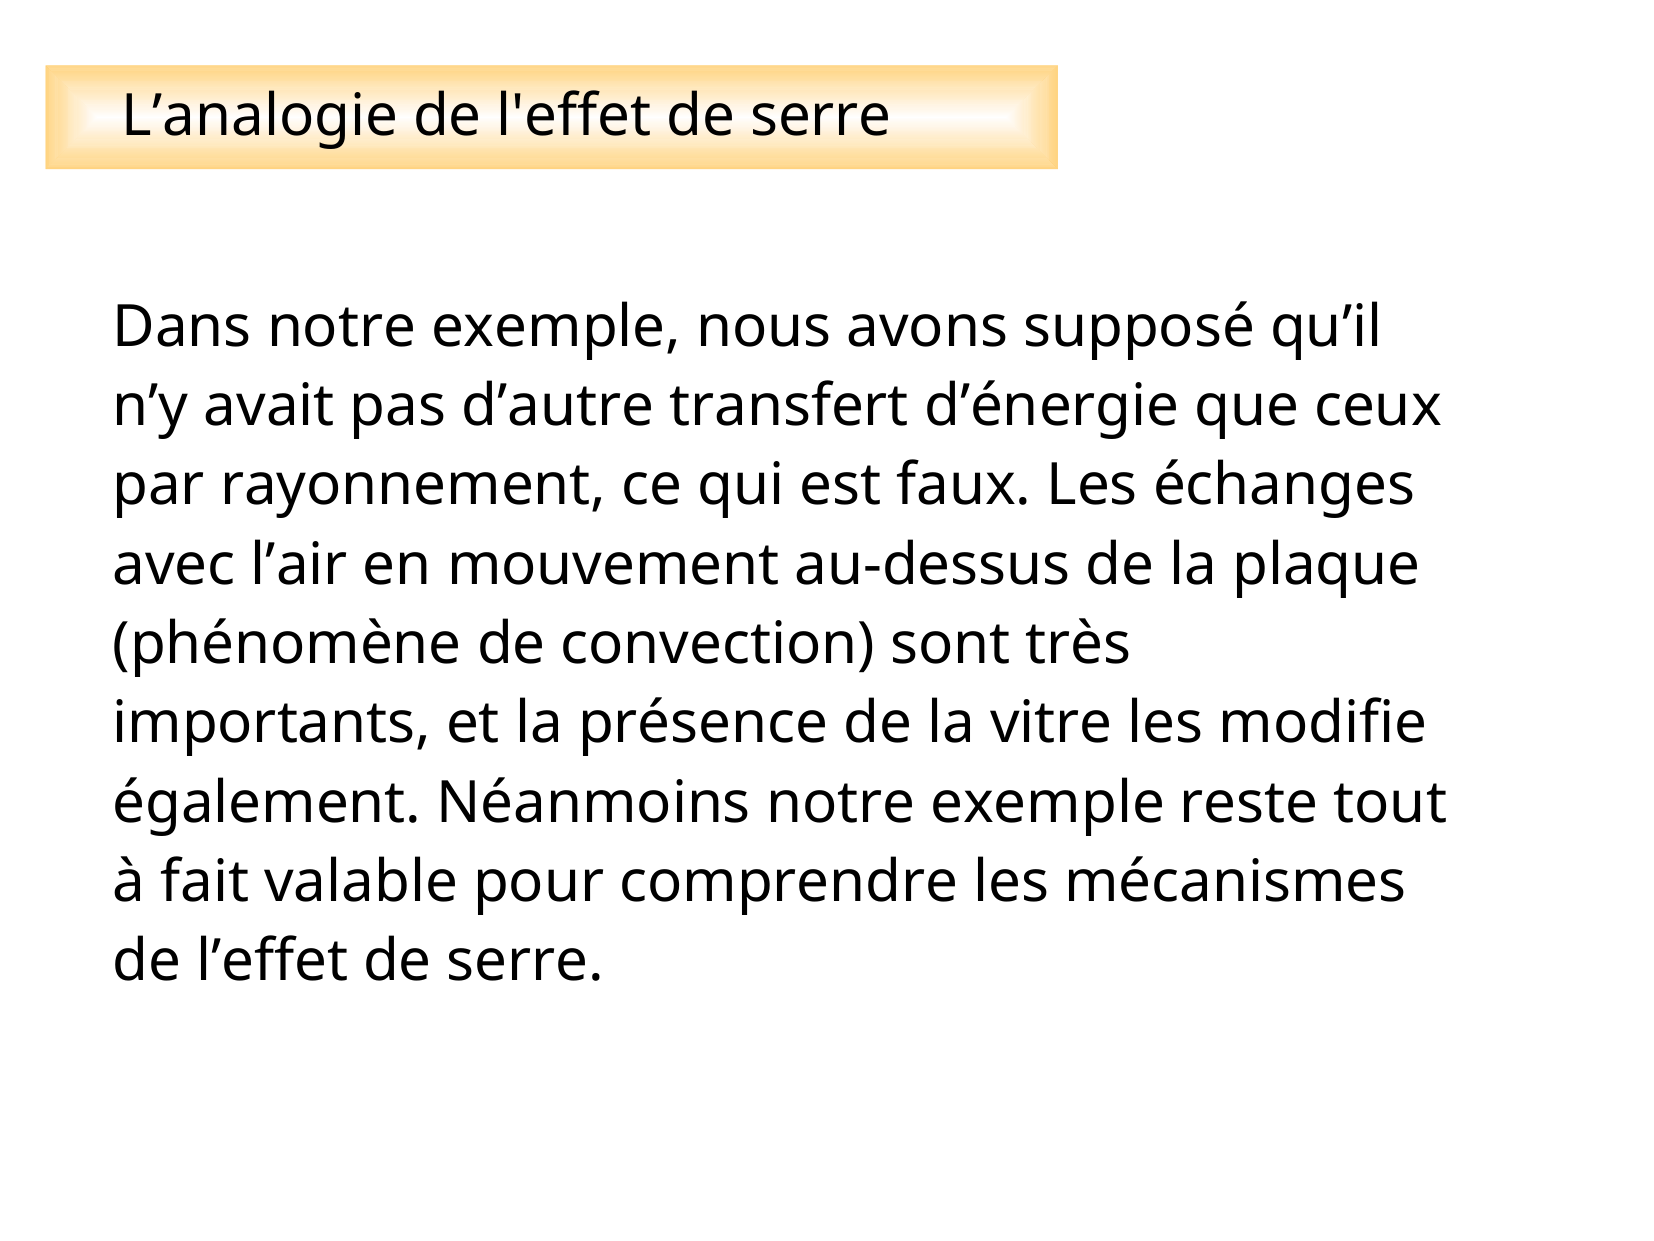

L’analogie de l'effet de serre
Dans notre exemple, nous avons supposé qu’il n’y avait pas d’autre transfert d’énergie que ceux par rayonnement, ce qui est faux. Les échanges avec l’air en mouvement au-dessus de la plaque (phénomène de convection) sont très importants, et la présence de la vitre les modifie également. Néanmoins notre exemple reste tout à fait valable pour comprendre les mécanismes de l’effet de serre.